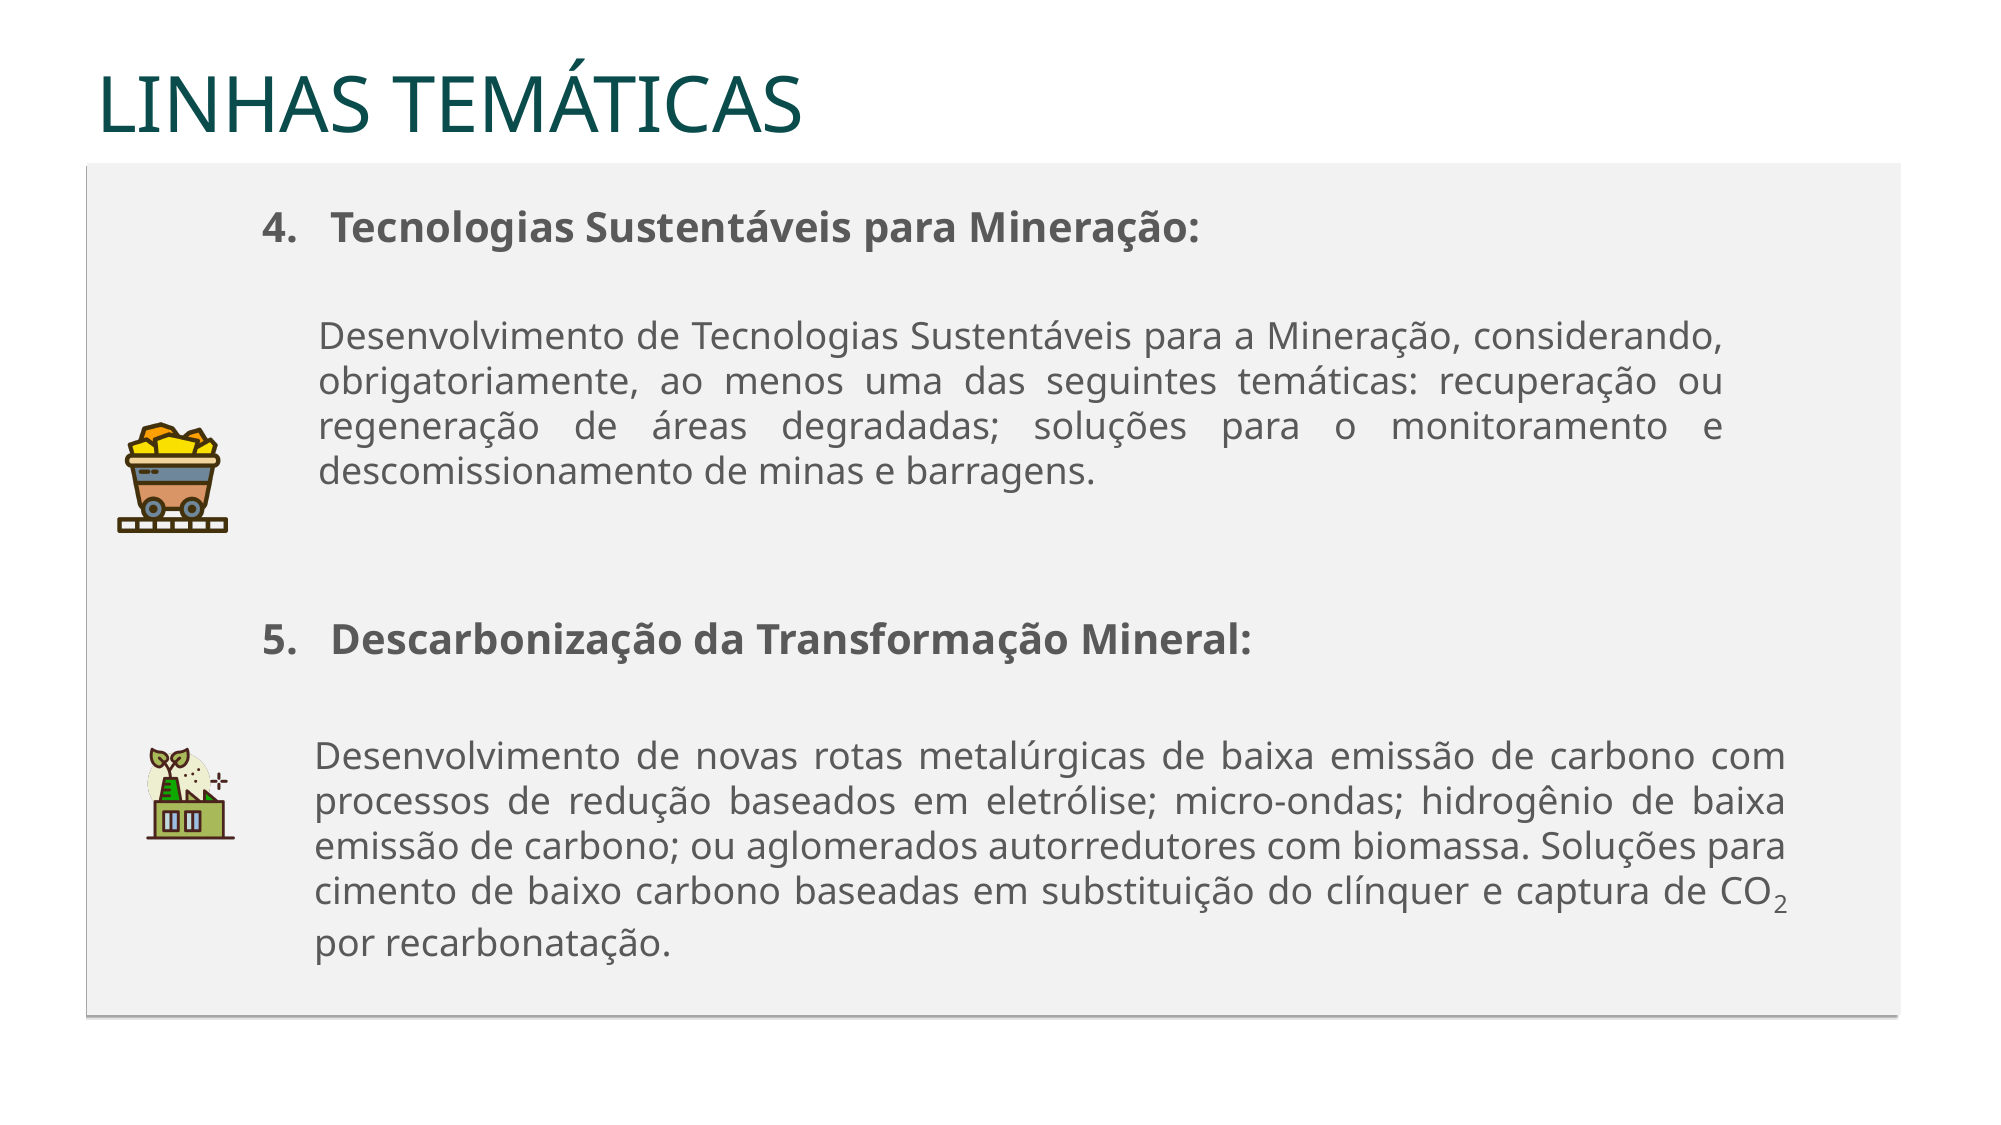

LINHAS TEMÁTICAS
4. Tecnologias Sustentáveis para Mineração:
Desenvolvimento de Tecnologias Sustentáveis para a Mineração, considerando, obrigatoriamente, ao menos uma das seguintes temáticas: recuperação ou regeneração de áreas degradadas; soluções para o monitoramento e descomissionamento de minas e barragens.
5. Descarbonização da Transformação Mineral:
Desenvolvimento de novas rotas metalúrgicas de baixa emissão de carbono com processos de redução baseados em eletrólise; micro-ondas; hidrogênio de baixa emissão de carbono; ou aglomerados autorredutores com biomassa. Soluções para cimento de baixo carbono baseadas em substituição do clínquer e captura de CO2 por recarbonatação.